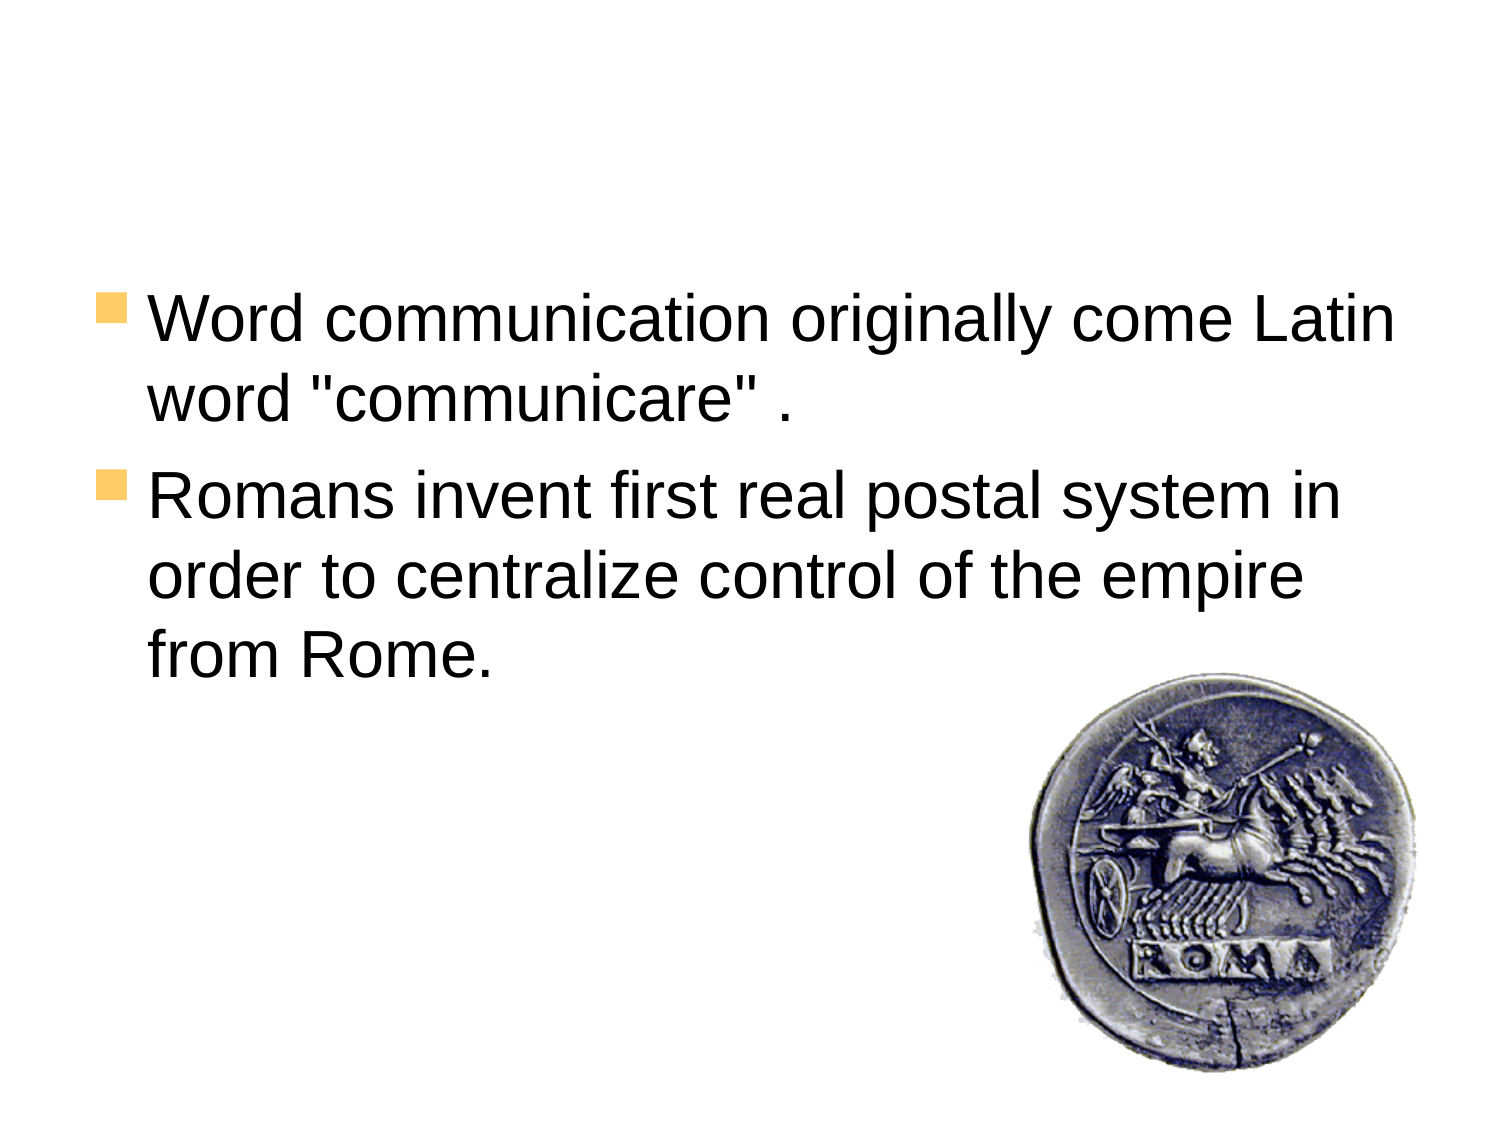

# History
Word communication originally come Latin word "communicare" .
Romans invent first real postal system in order to centralize control of the empire from Rome.